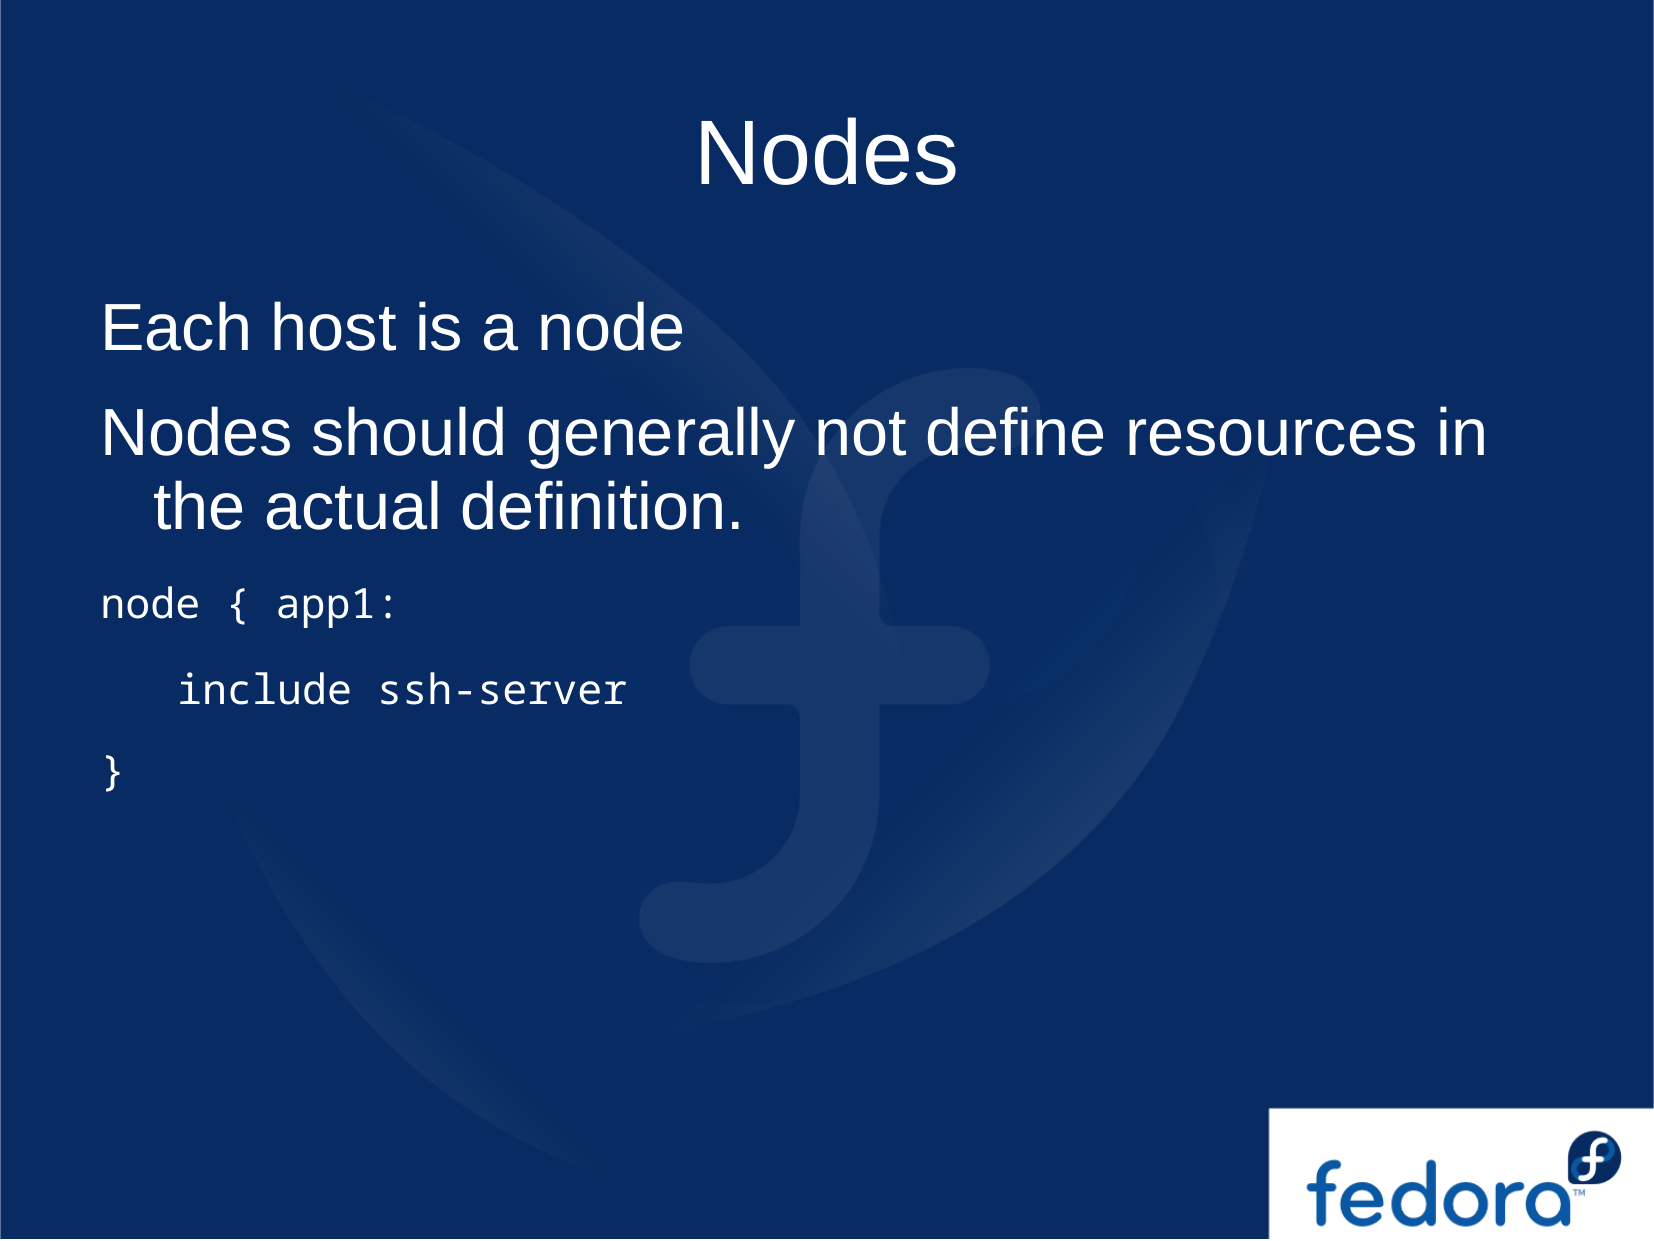

# Nodes
Each host is a node
Nodes should generally not define resources in the actual definition.
node { app1:
include ssh-server
}